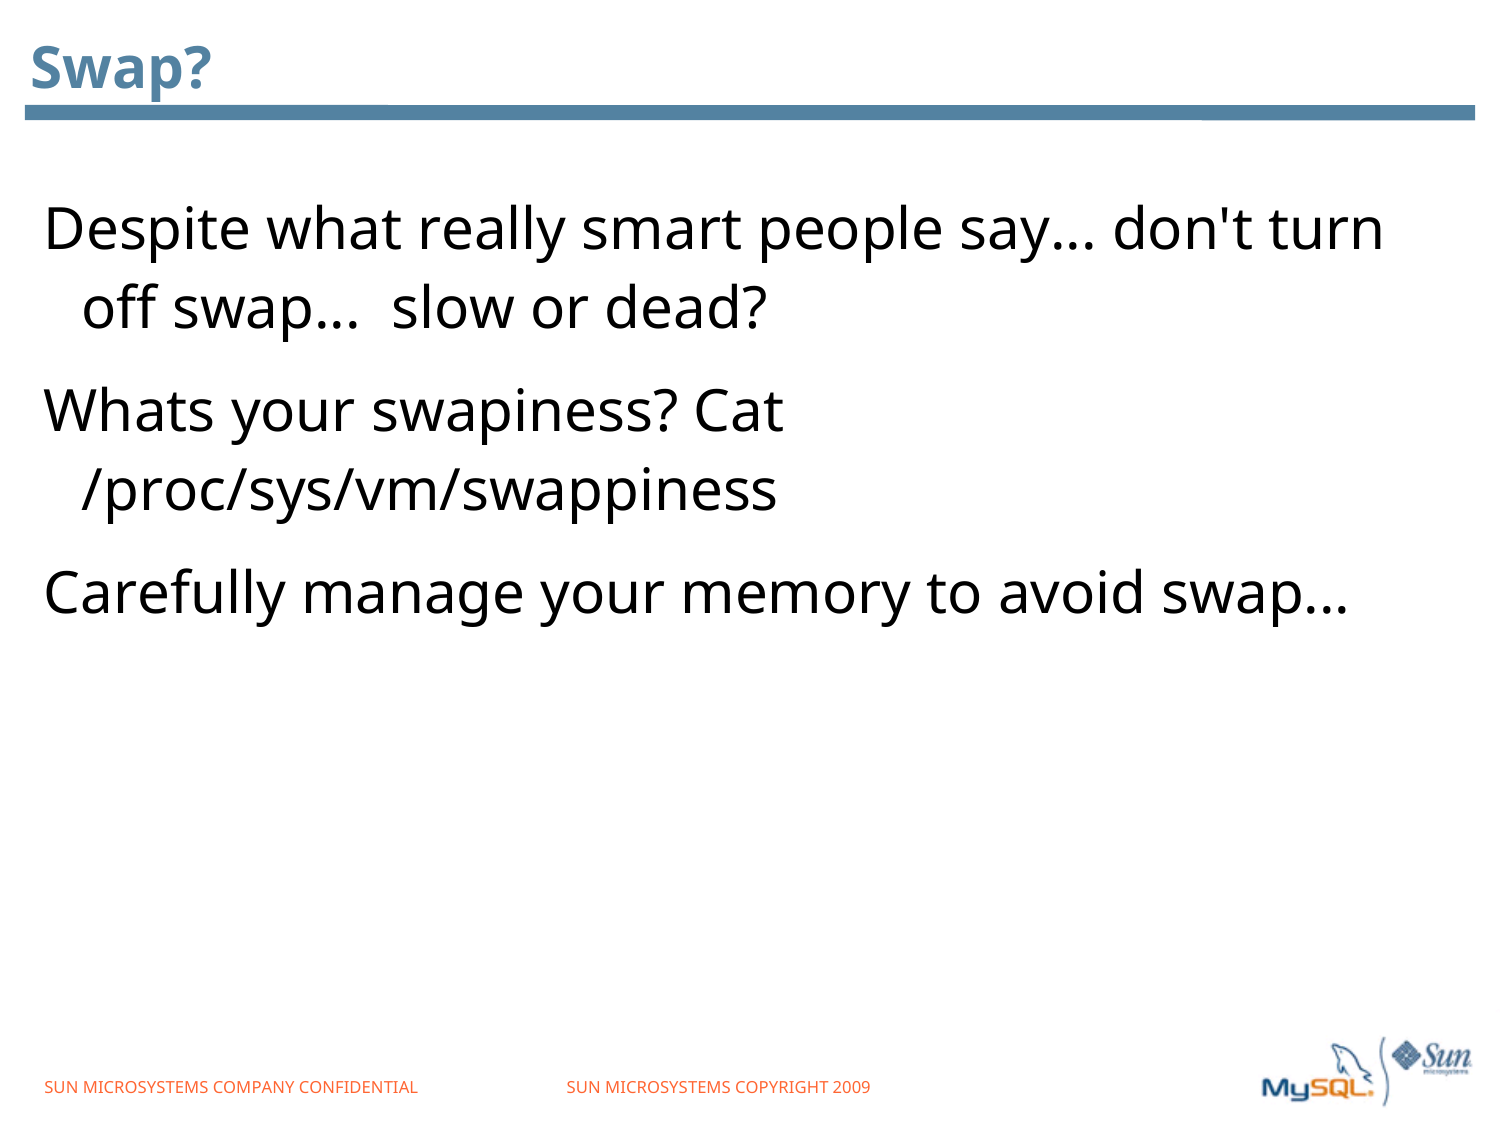

# Swap?
Despite what really smart people say... don't turn off swap... slow or dead?
Whats your swapiness? Cat /proc/sys/vm/swappiness
Carefully manage your memory to avoid swap...